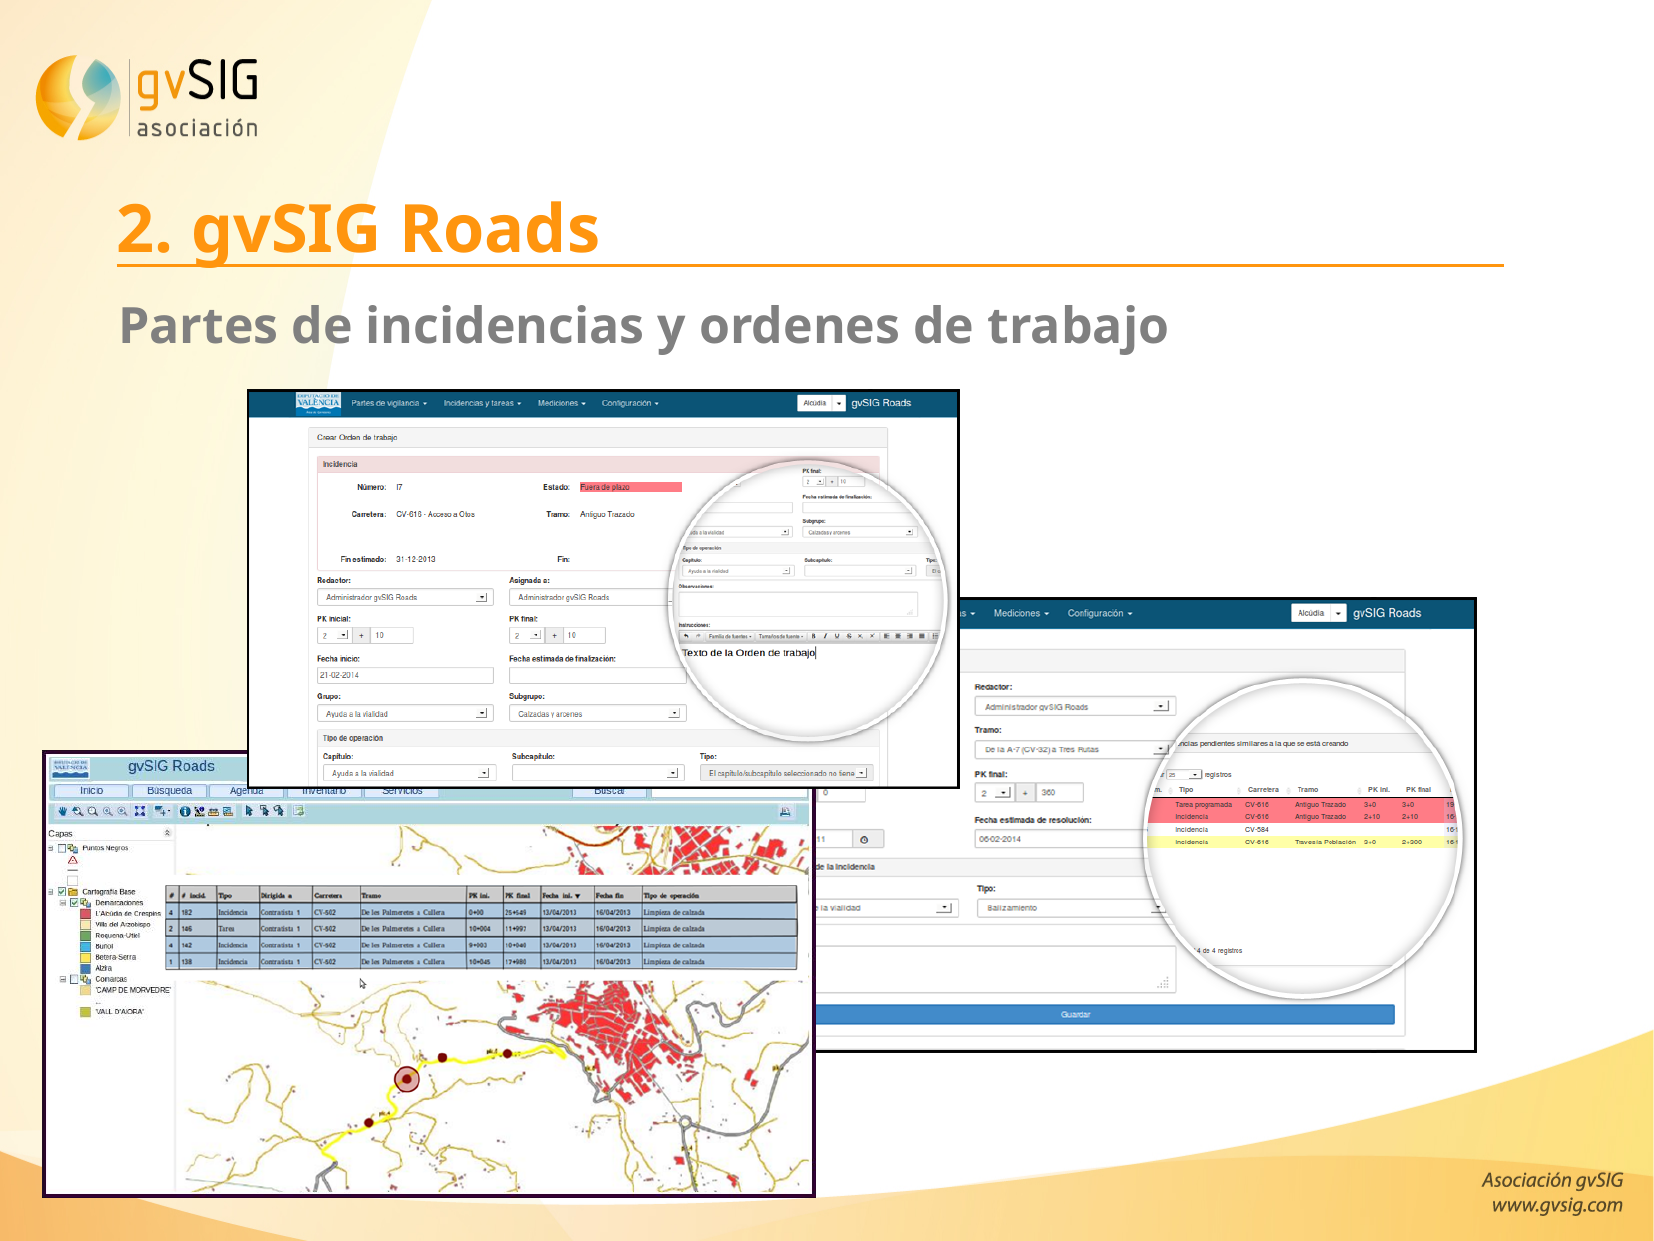

# 2. gvSIG Roads
Partes de incidencias y ordenes de trabajo